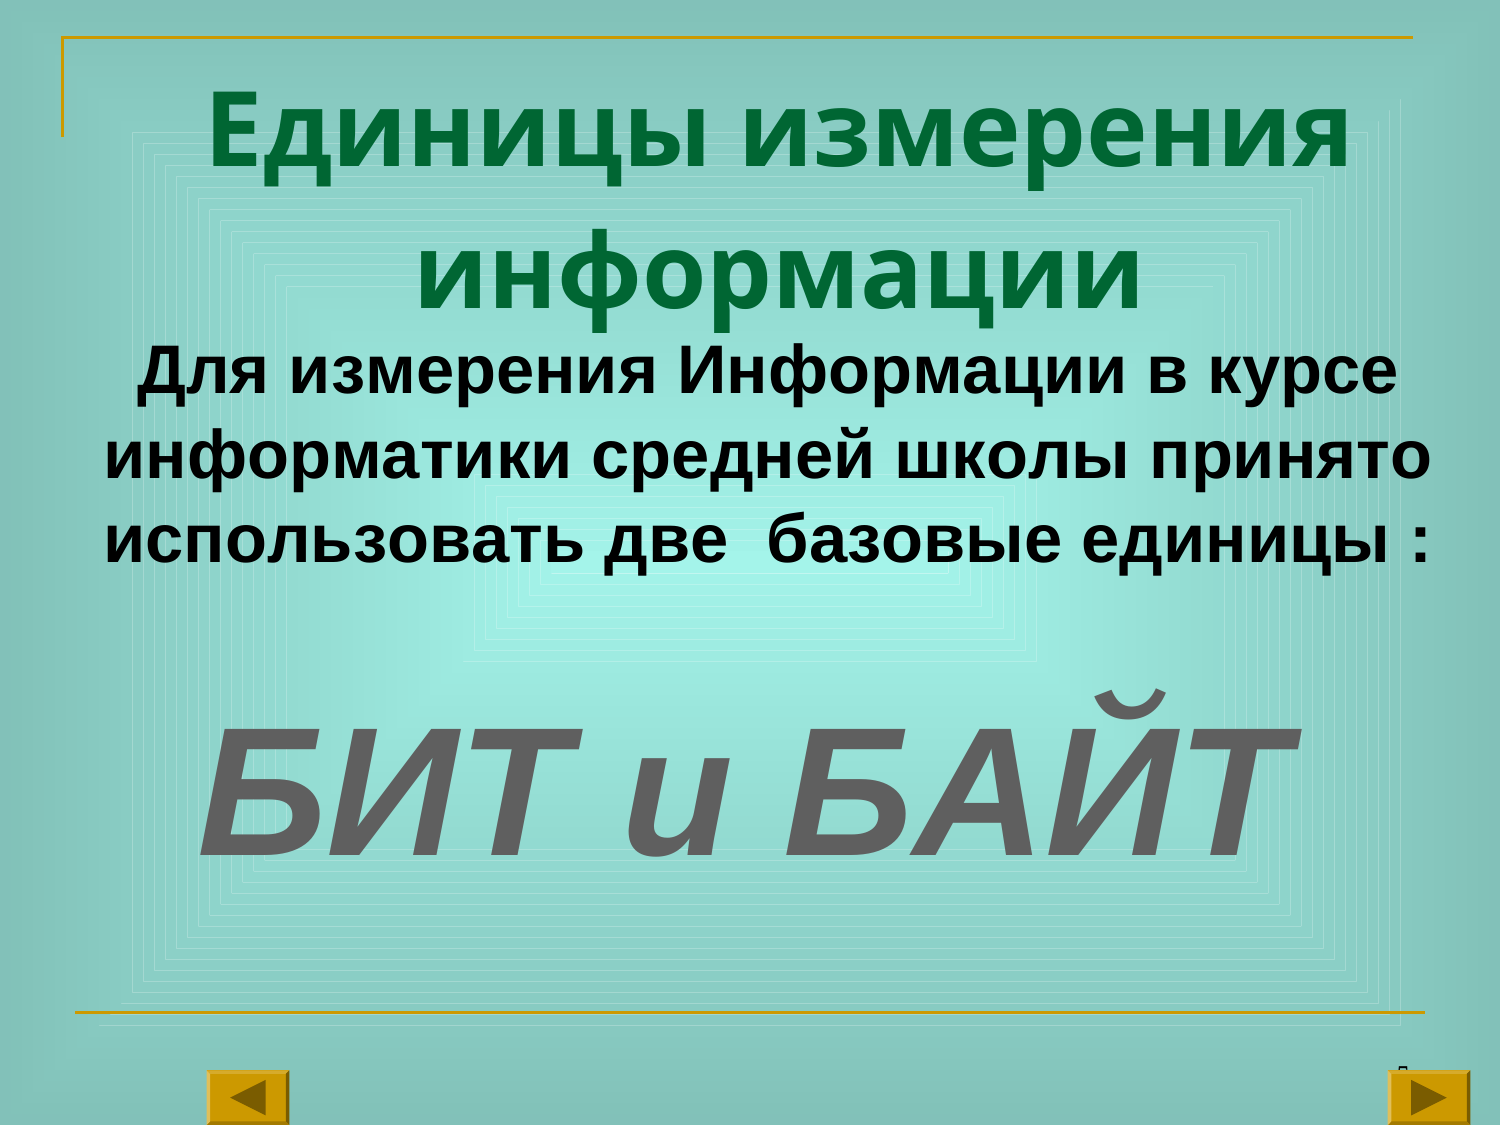

# Единицы измерения информации
Для измерения Информации в курсе информатики средней школы принято использовать две базовые единицы :
БИТ и БАЙТ
5